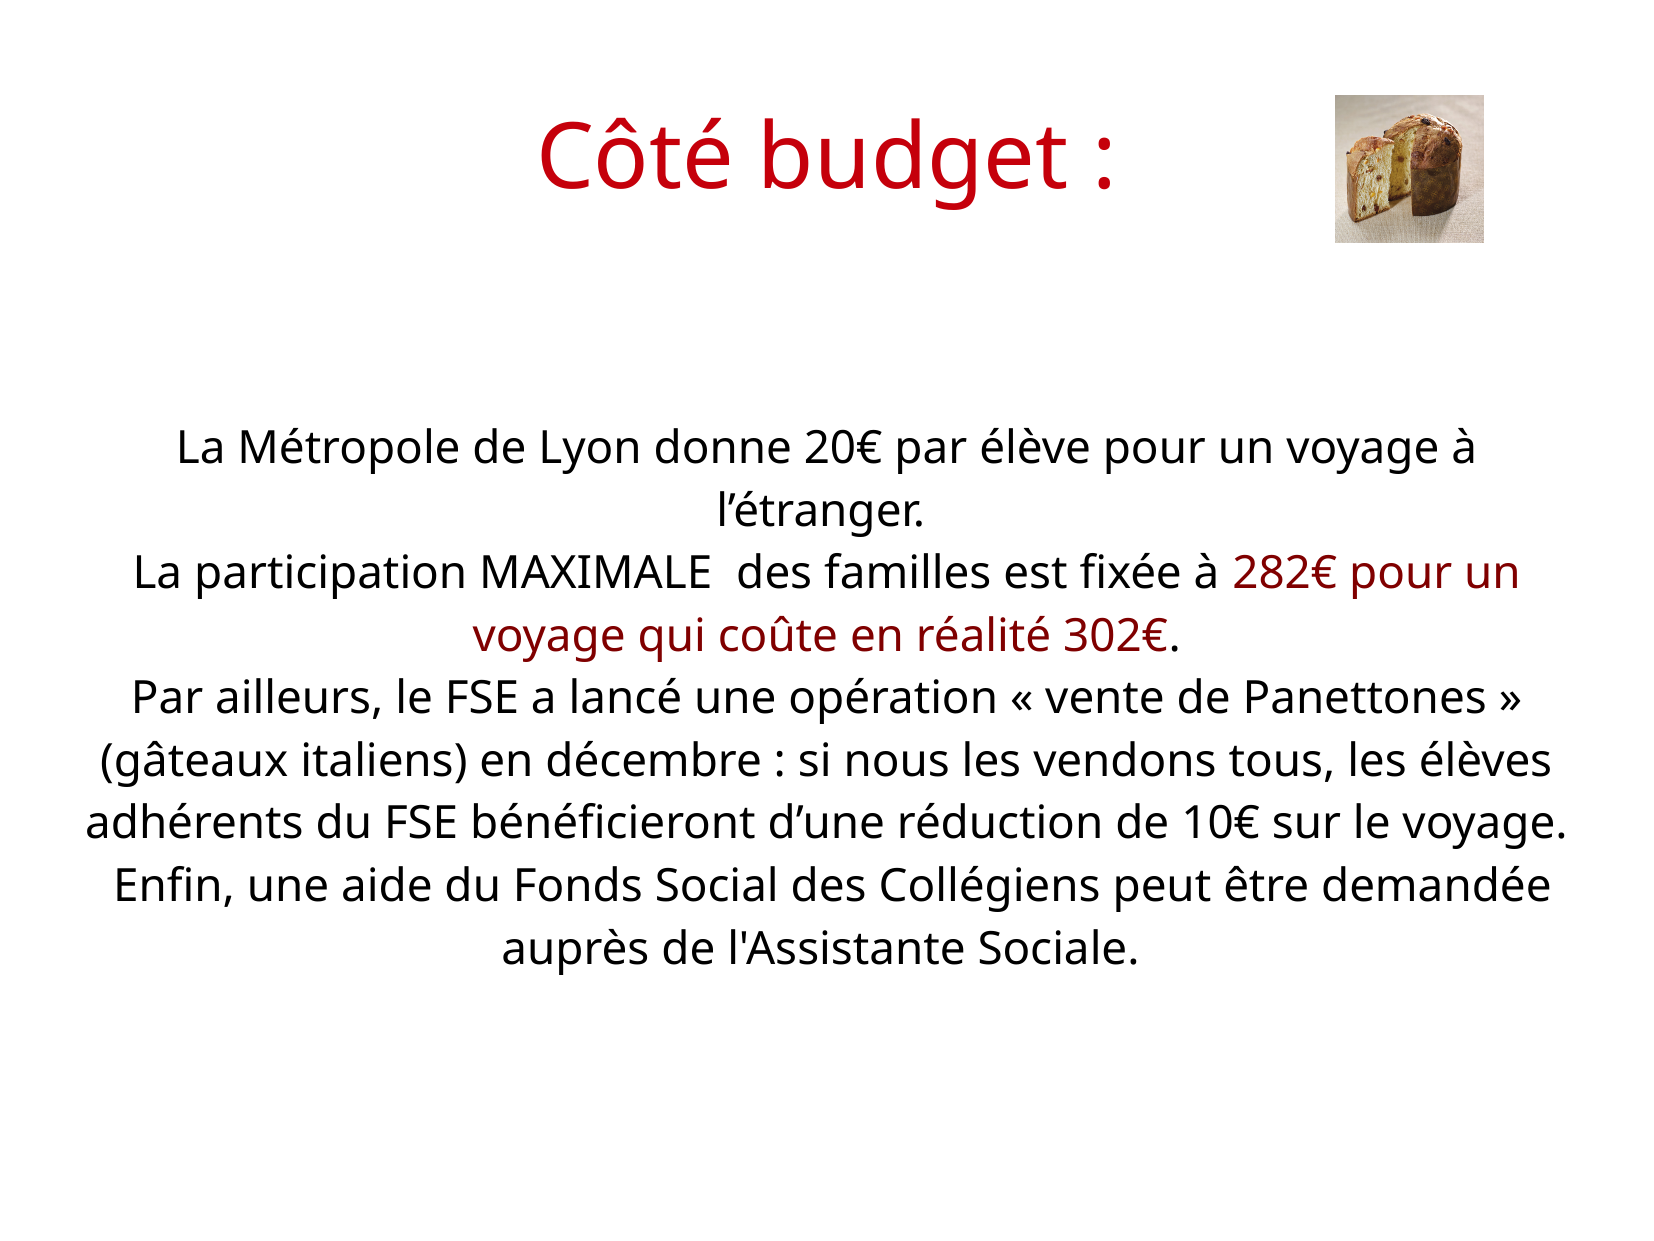

# Côté budget :
La Métropole de Lyon donne 20€ par élève pour un voyage à l’étranger.
La participation MAXIMALE des familles est fixée à 282€ pour un voyage qui coûte en réalité 302€.
Par ailleurs, le FSE a lancé une opération « vente de Panettones » (gâteaux italiens) en décembre : si nous les vendons tous, les élèves adhérents du FSE bénéficieront d’une réduction de 10€ sur le voyage.
 Enfin, une aide du Fonds Social des Collégiens peut être demandée auprès de l'Assistante Sociale.